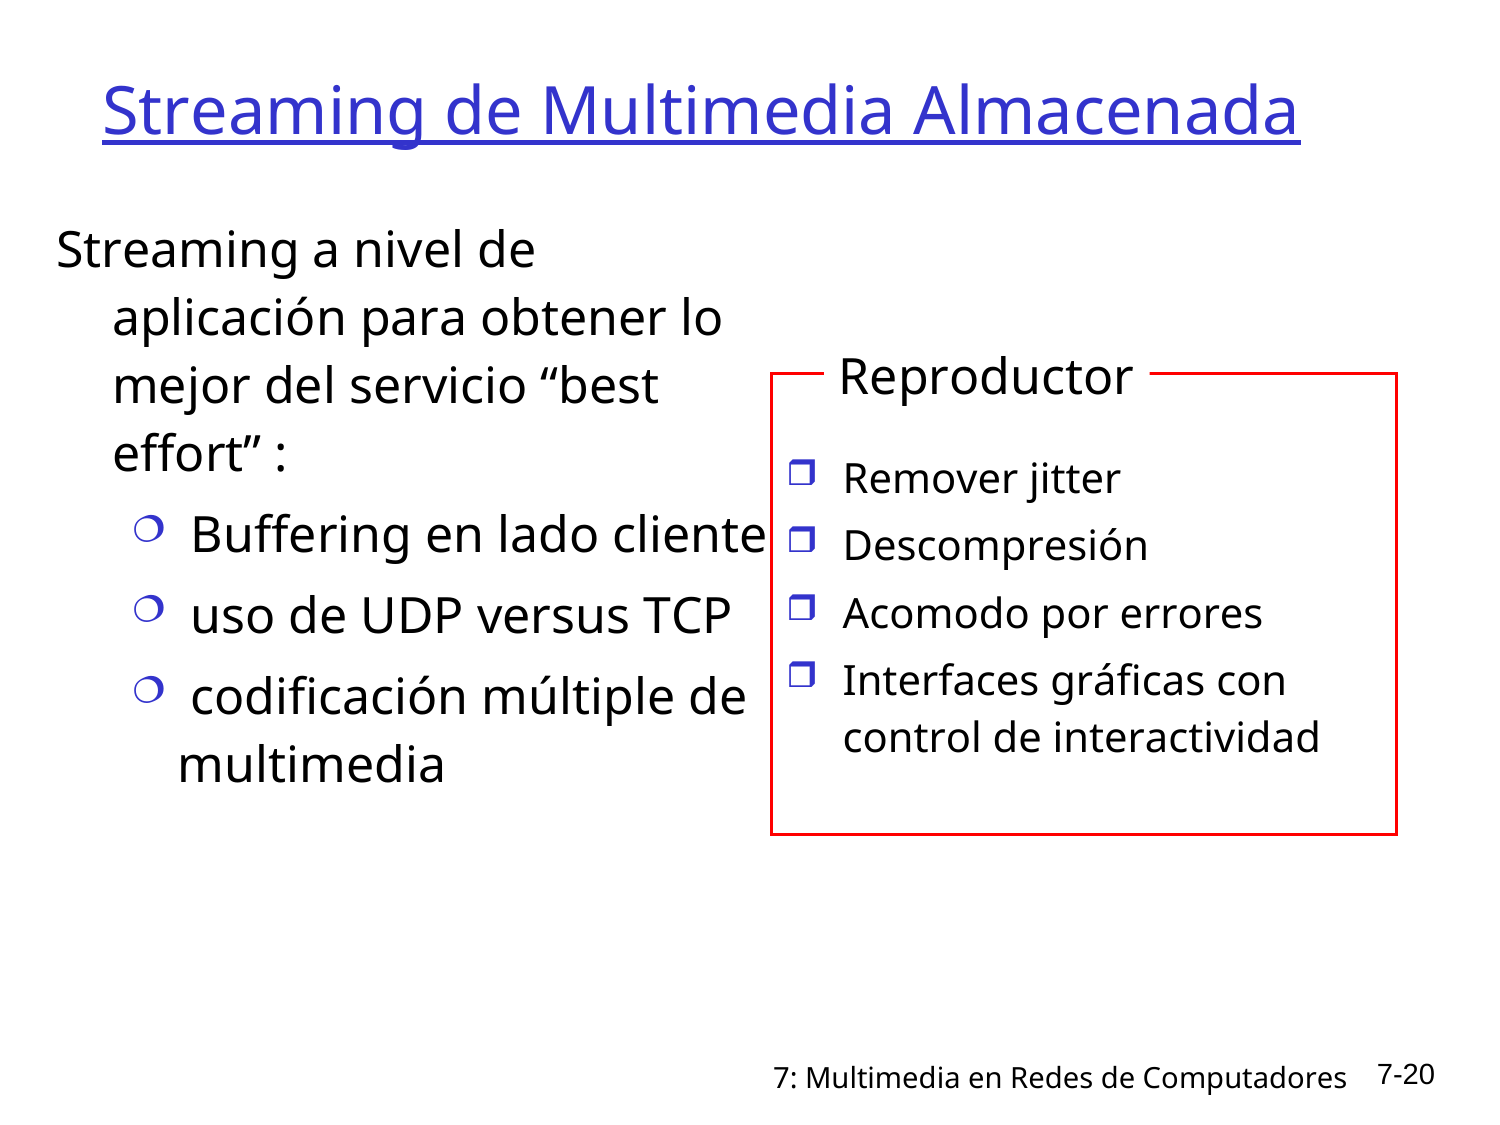

# Streaming de Multimedia Almacenada
Streaming a nivel de aplicación para obtener lo mejor del servicio “best effort” :
 Buffering en lado cliente
 uso de UDP versus TCP
 codificación múltiple de multimedia
Reproductor
Remover jitter
Descompresión
Acomodo por errores
Interfaces gráficas con control de interactividad
20